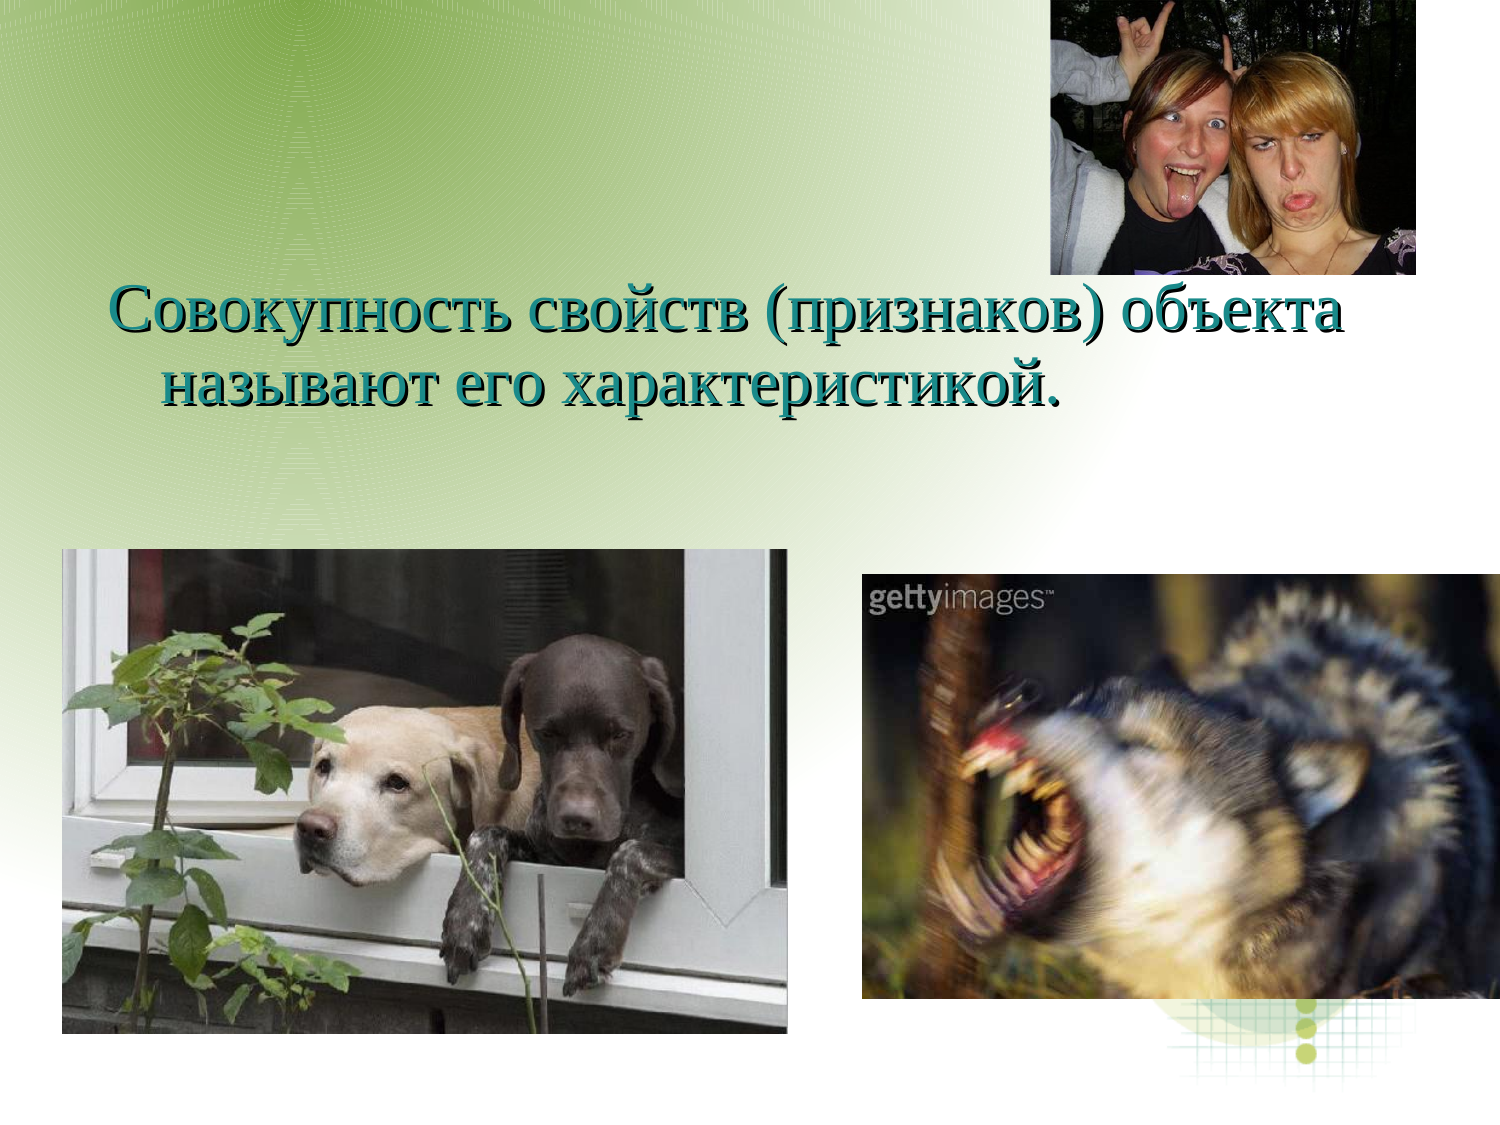

#
Совокупность свойств (признаков) объекта называют его характеристикой.